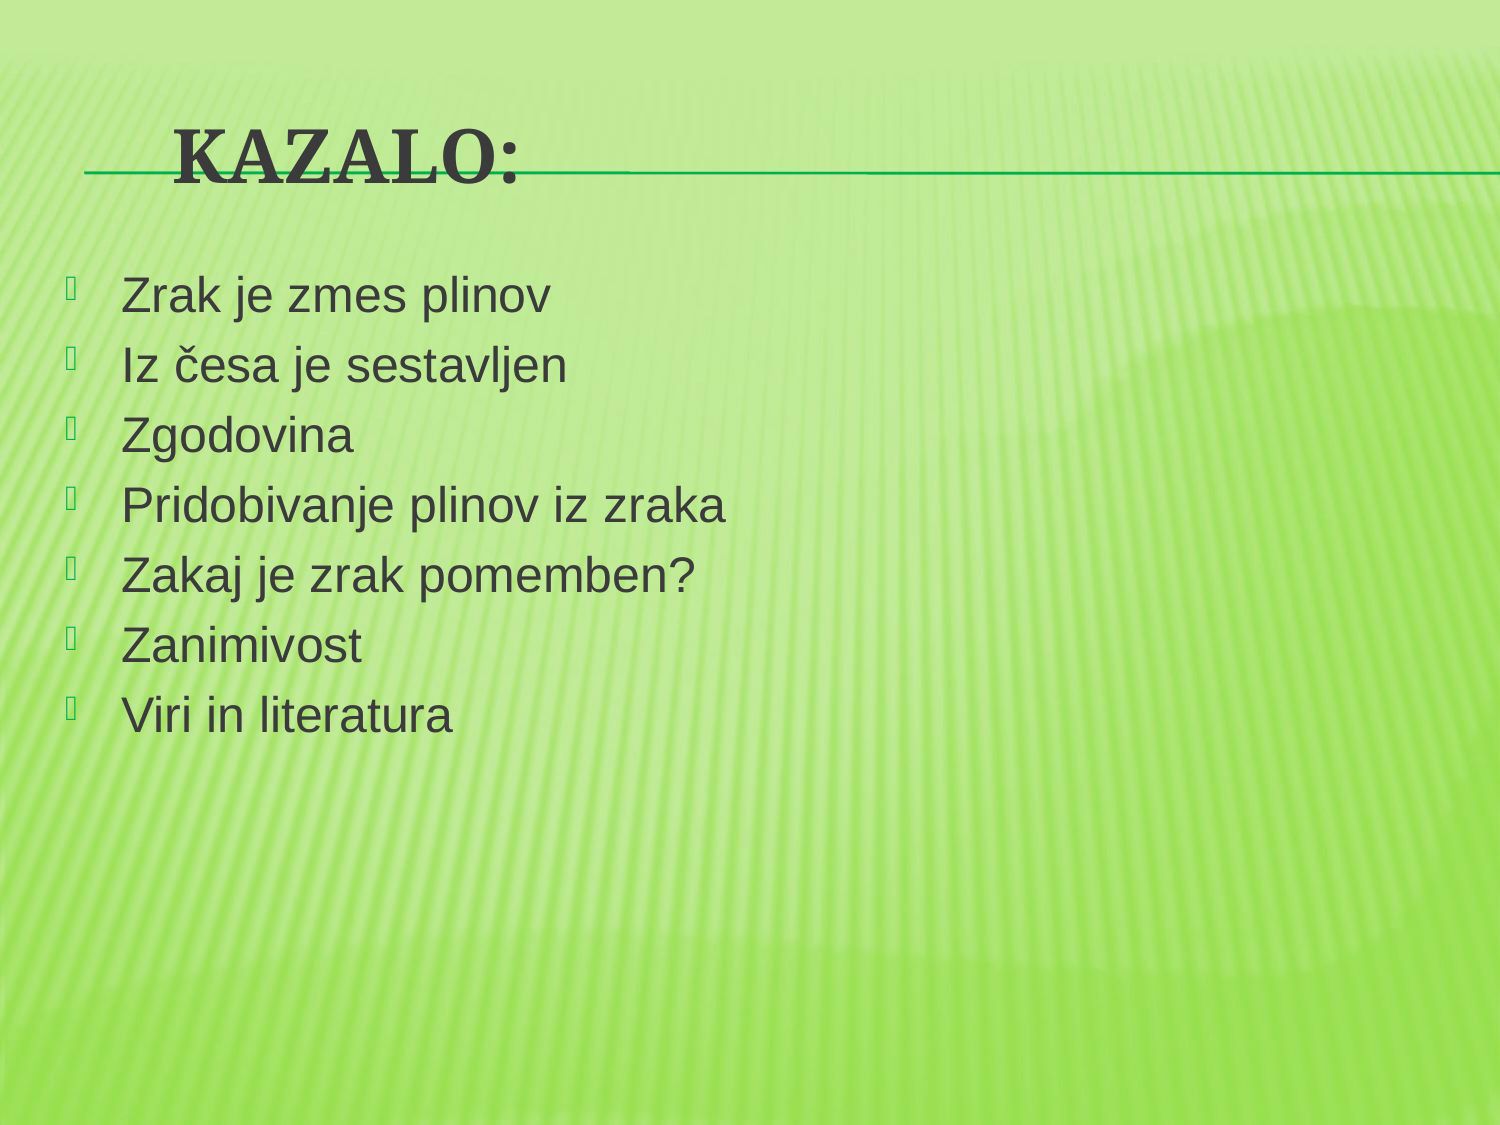

# KAZALO:
Zrak je zmes plinov
Iz česa je sestavljen
Zgodovina
Pridobivanje plinov iz zraka
Zakaj je zrak pomemben?
Zanimivost
Viri in literatura